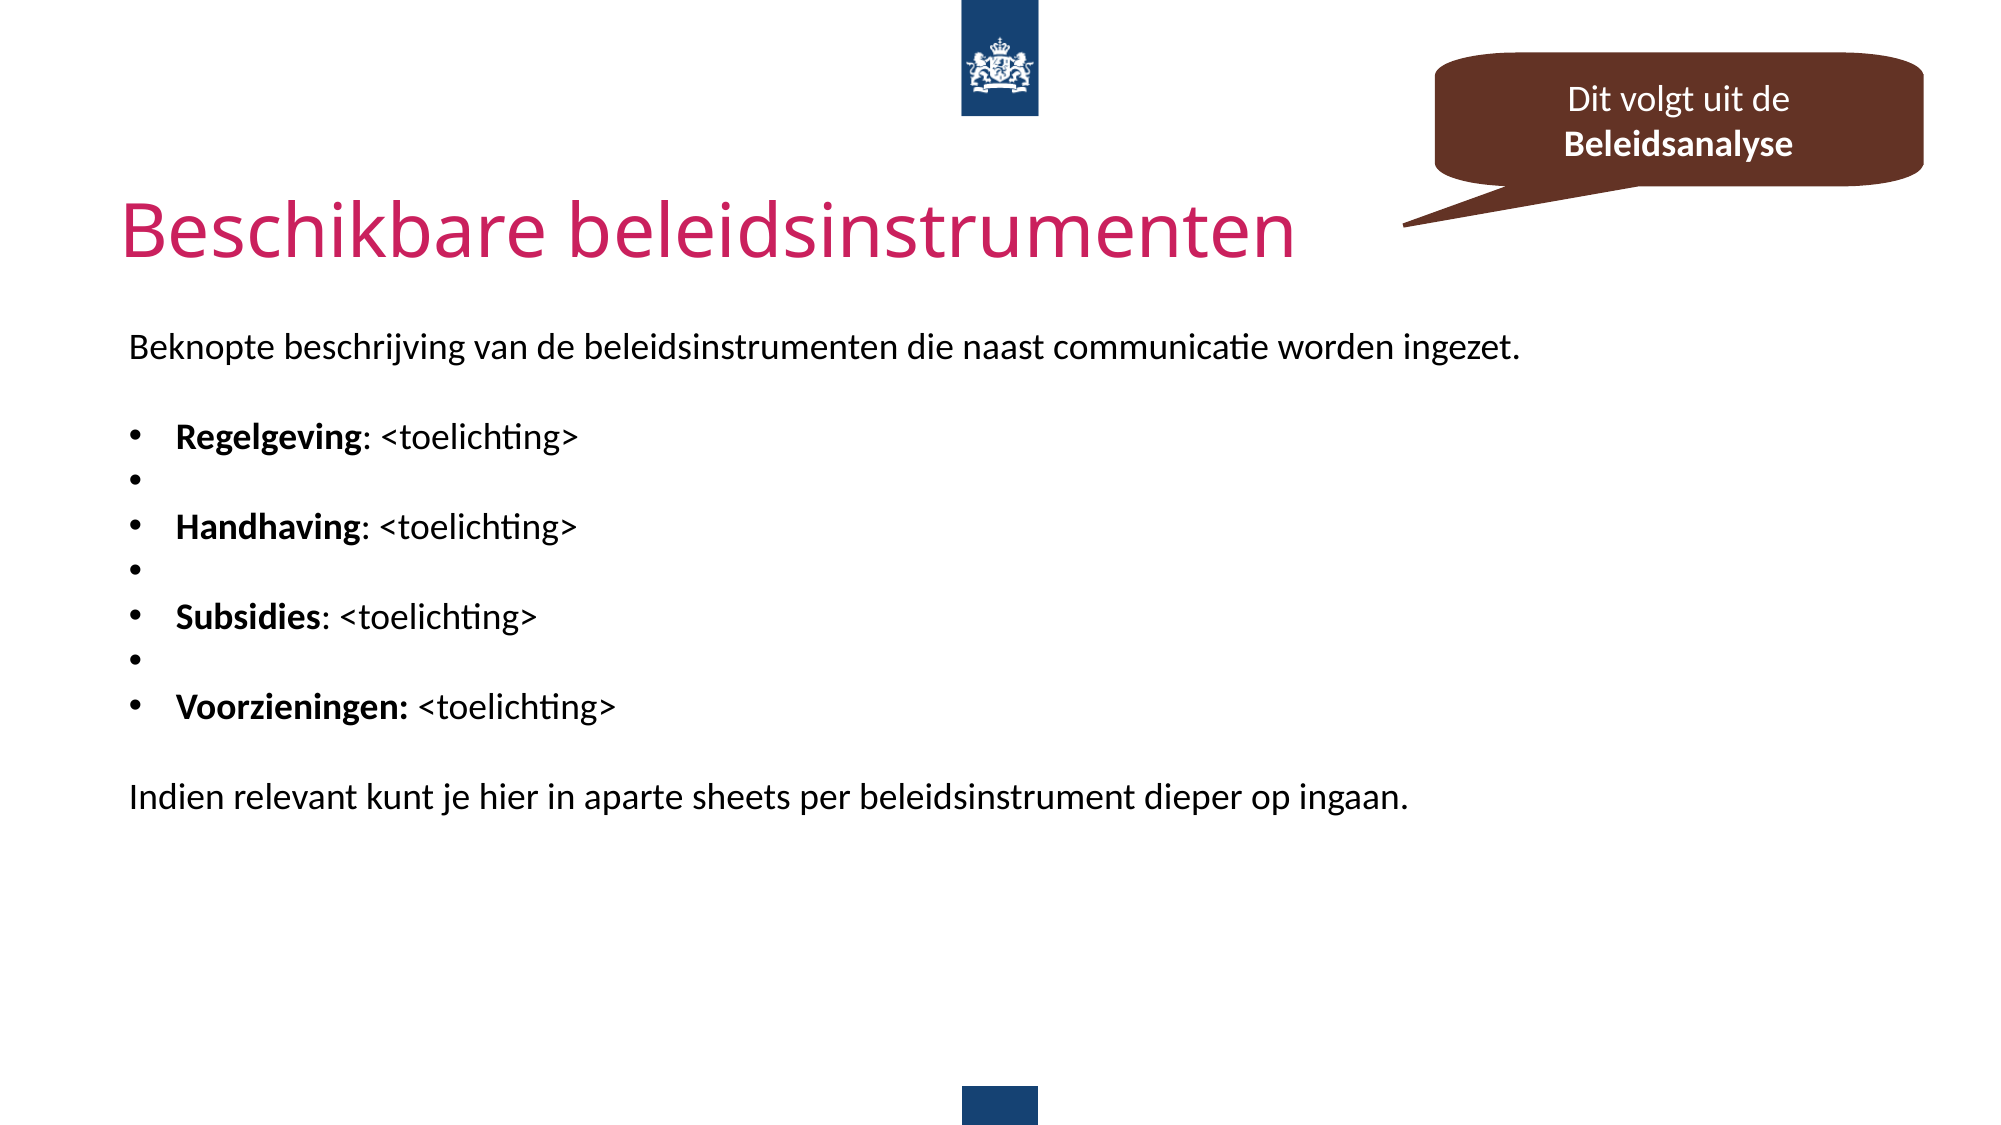

Dit volgt uit de Beleidsanalyse
Beschikbare beleidsinstrumenten
Beknopte beschrijving van de beleidsinstrumenten die naast communicatie worden ingezet.
Regelgeving: <toelichting>
Handhaving: <toelichting>
Subsidies: <toelichting>
Voorzieningen: <toelichting>
Indien relevant kunt je hier in aparte sheets per beleidsinstrument dieper op ingaan.